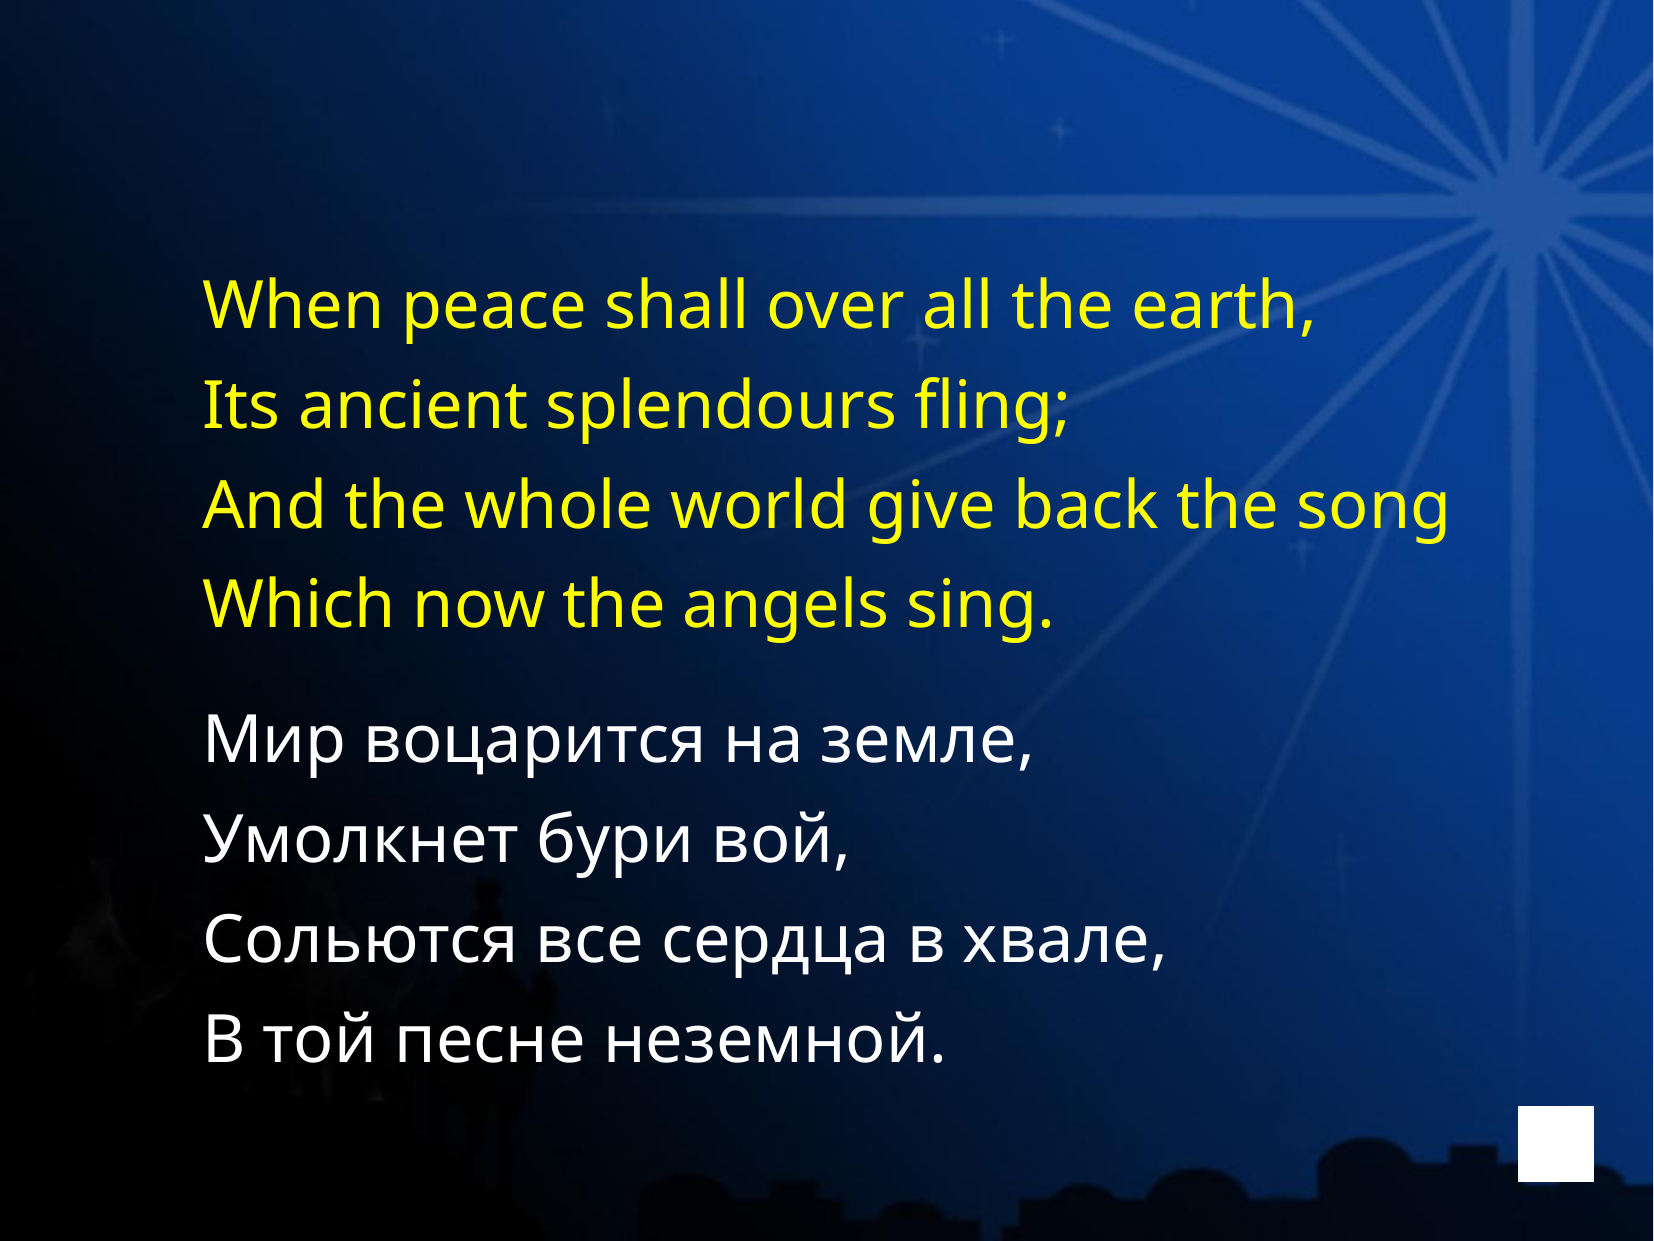

When peace shall over all the earth,
	Its ancient splendours fling;
	And the whole world give back the song
	Which now the angels sing.
	Мир воцарится на земле,
	Умолкнет бури вой,
	Сольются все сердца в хвале,
	В той песне неземной.